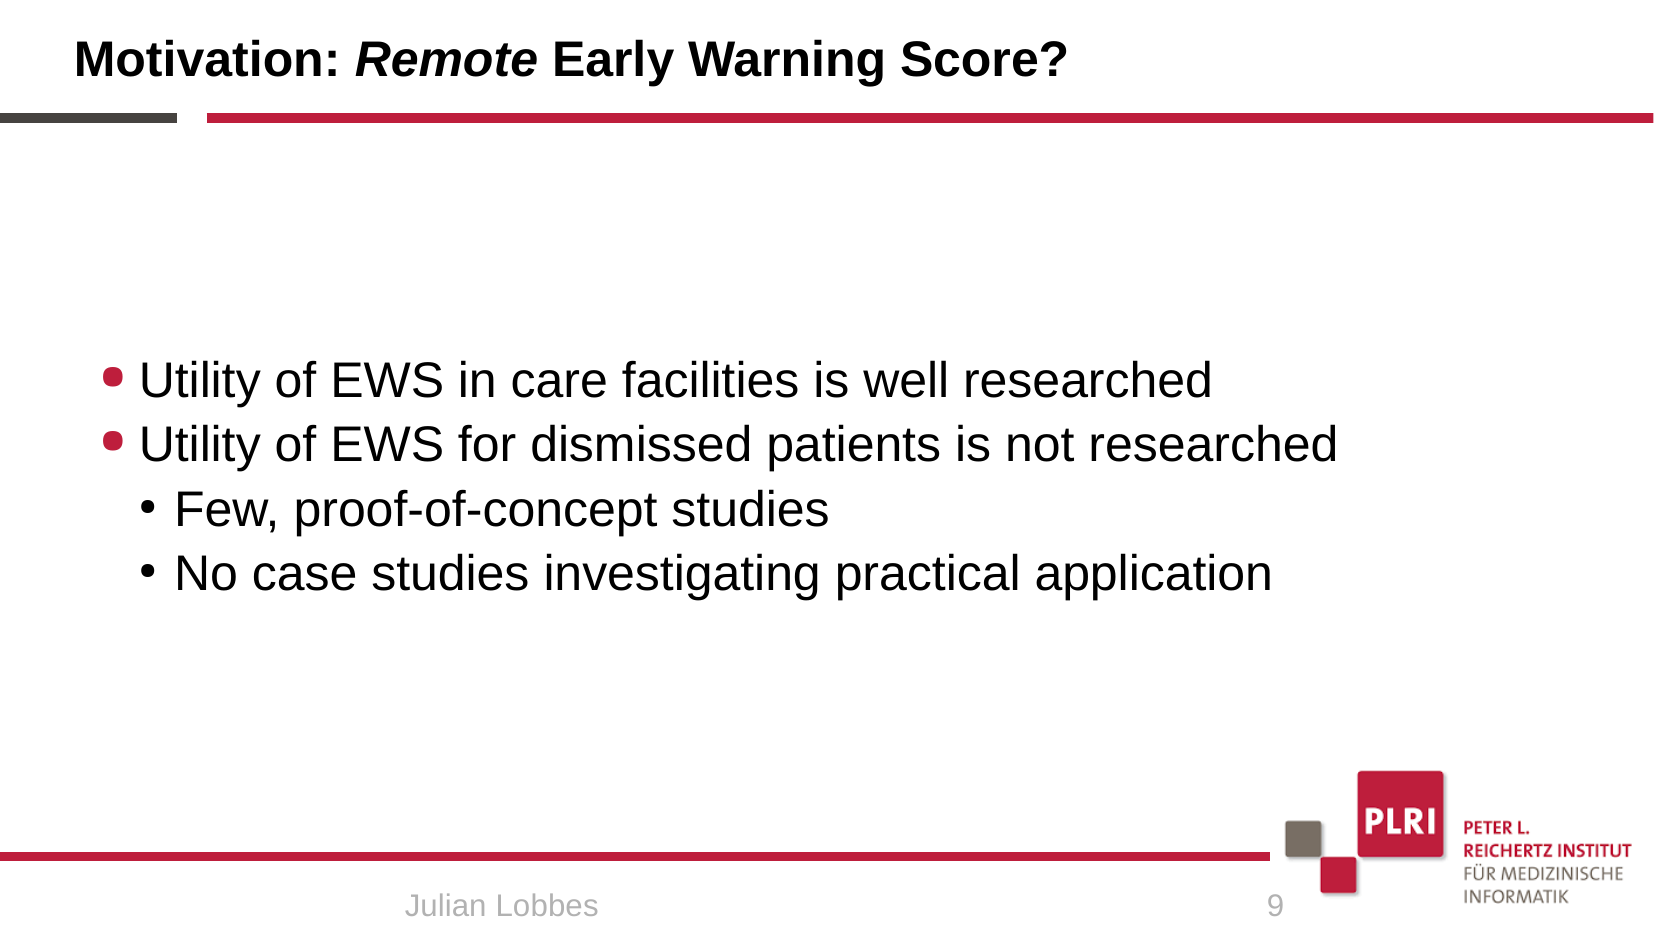

Motivation: Remote Early Warning Score?
Utility of EWS in care facilities is well researched
Utility of EWS for dismissed patients is not researched
Few, proof-of-concept studies
No case studies investigating practical application
Julian Lobbes